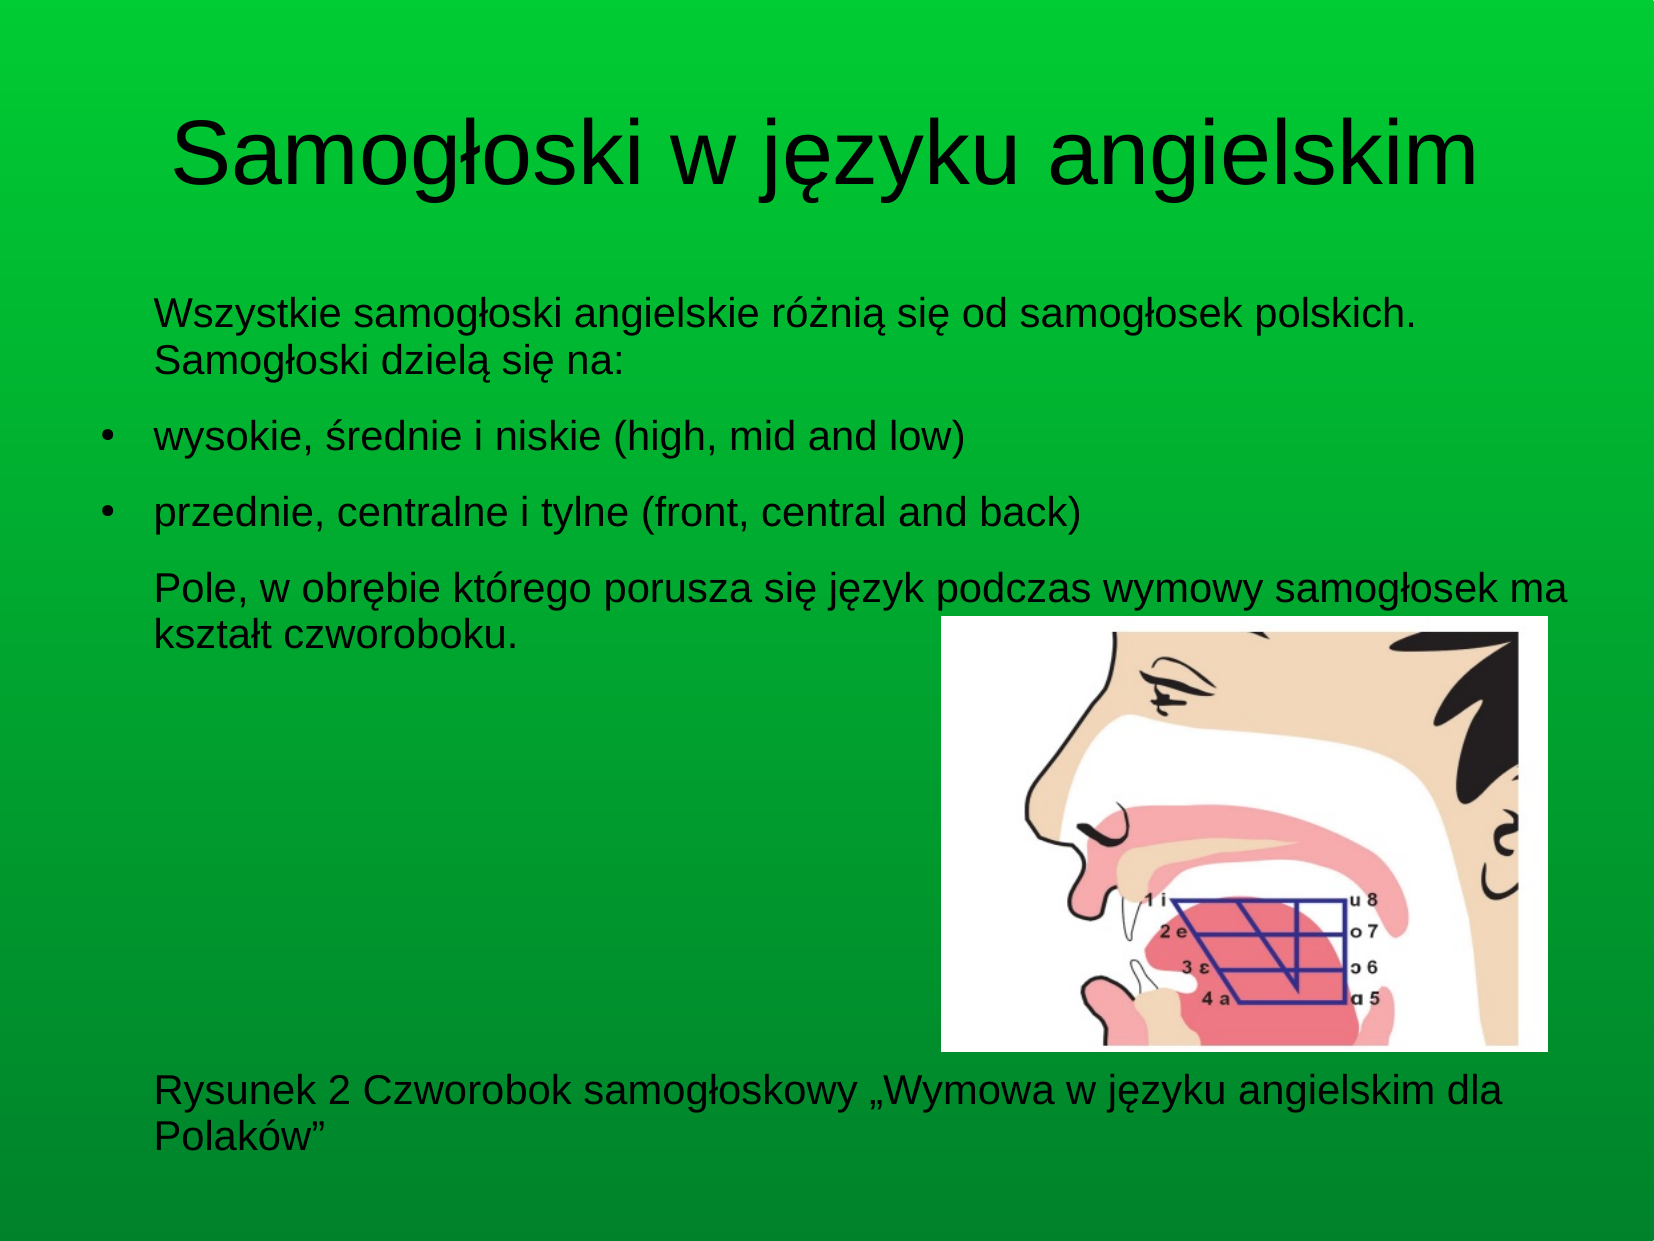

# Samogłoski w języku angielskim
Wszystkie samogłoski angielskie różnią się od samogłosek polskich.
Samogłoski dzielą się na:
wysokie, średnie i niskie (high, mid and low)
przednie, centralne i tylne (front, central and back)
Pole, w obrębie którego porusza się język podczas wymowy samogłosek ma kształt czworoboku.
Rysunek 2 Czworobok samogłoskowy „Wymowa w języku angielskim dla Polaków”